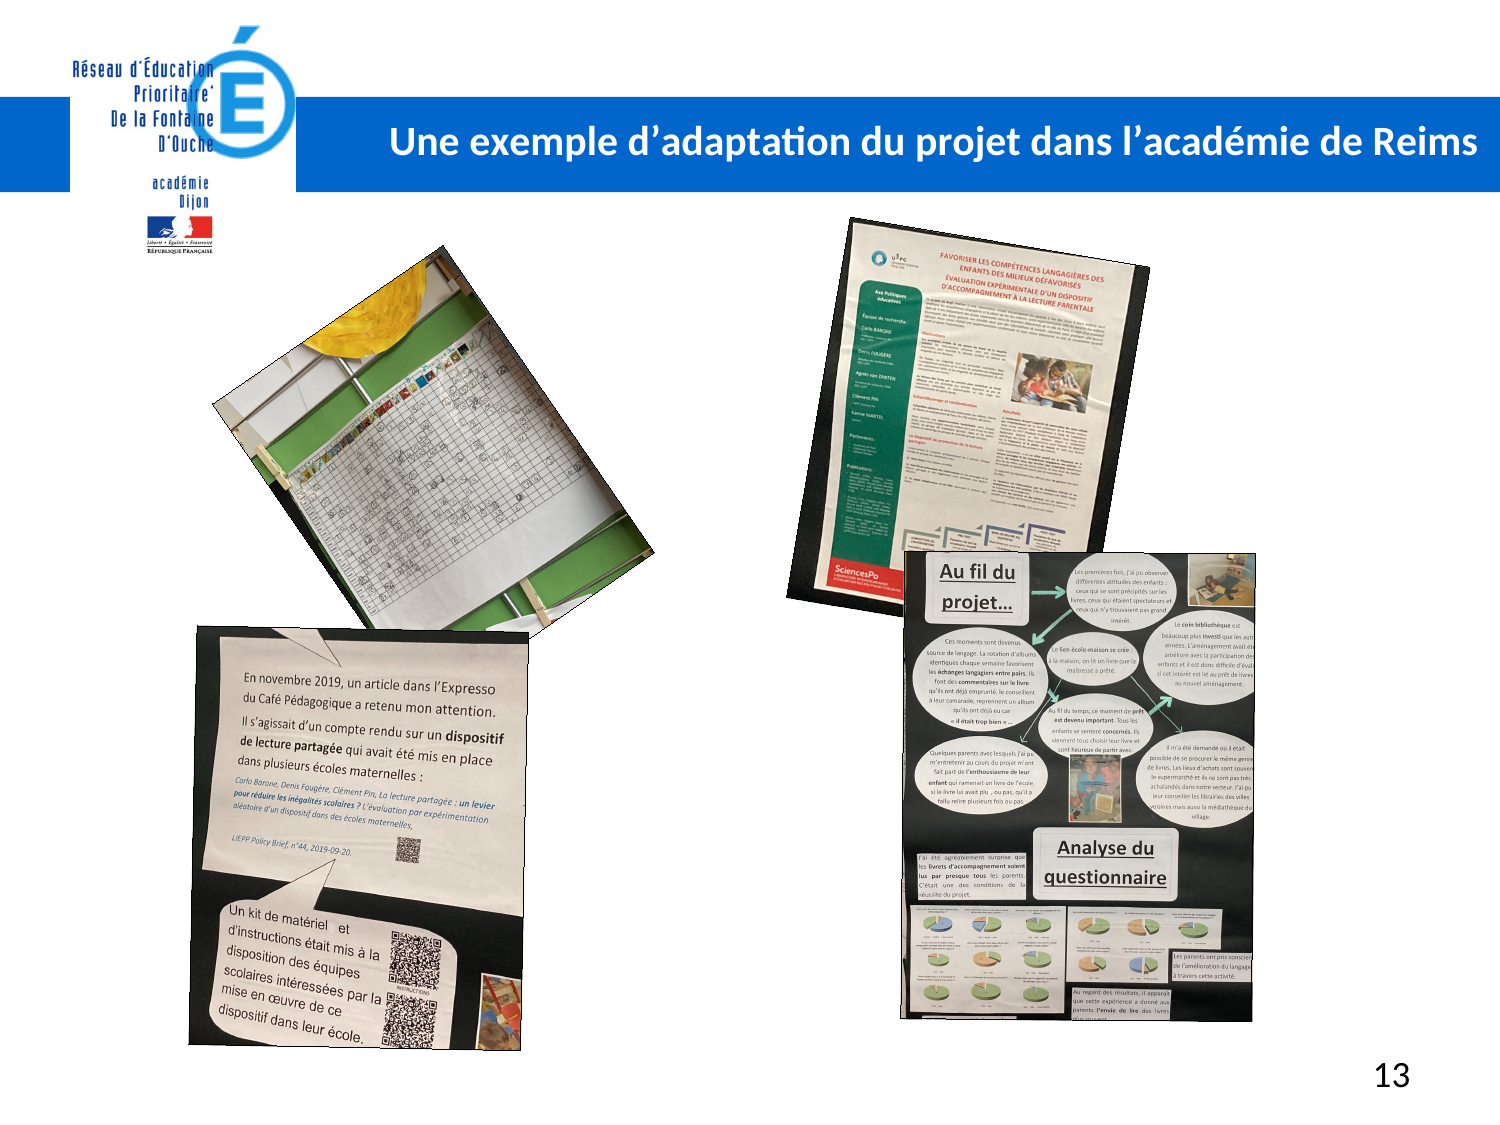

Une exemple d’adaptation du projet dans l’académie de Reims